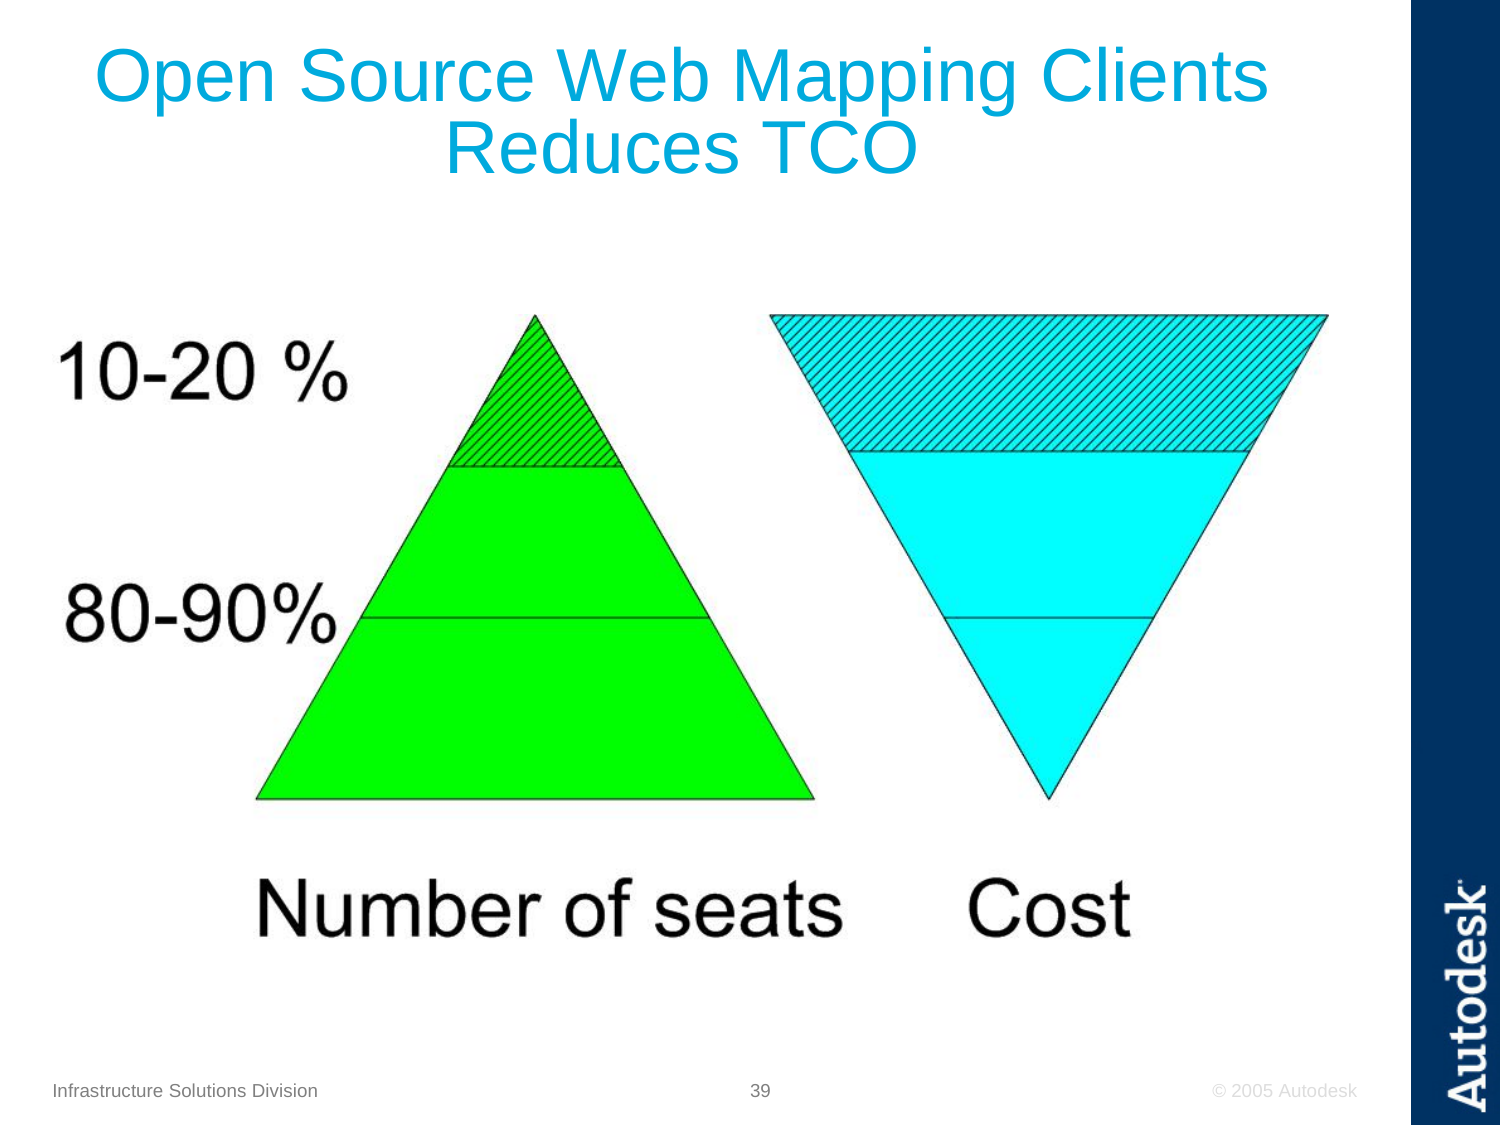

# Open Source Web Mapping Clients Reduces TCO